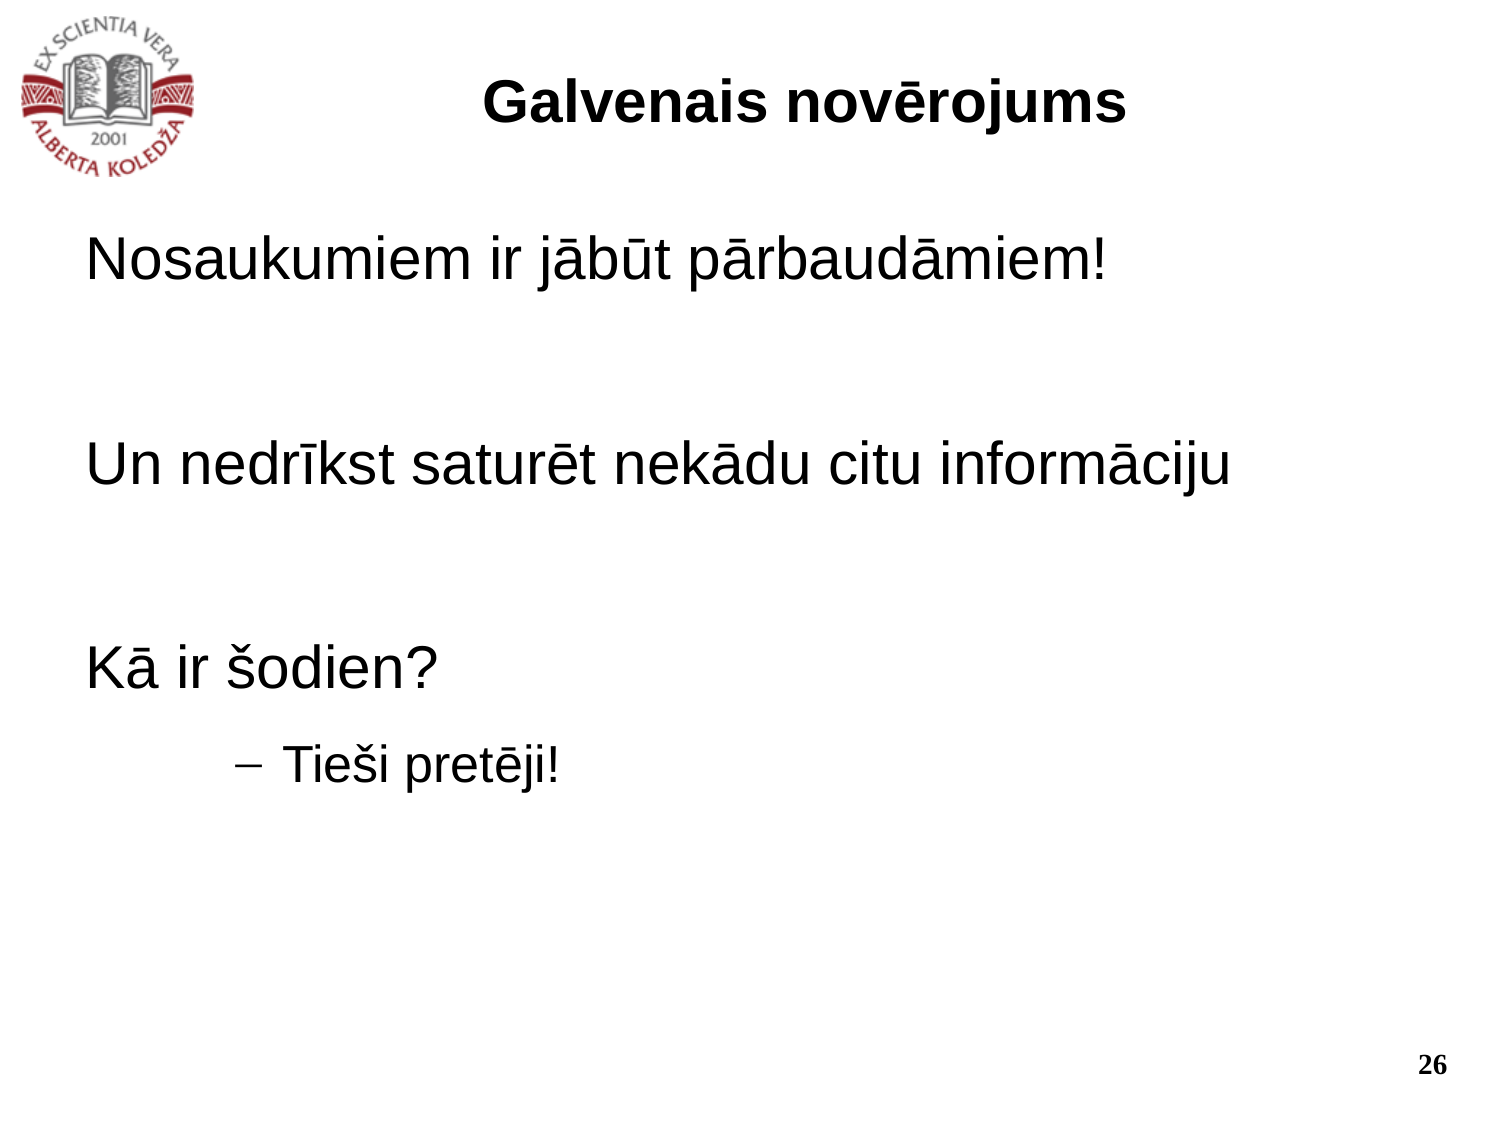

# Galvenais novērojums
Nosaukumiem ir jābūt pārbaudāmiem!
Un nedrīkst saturēt nekādu citu informāciju
Kā ir šodien?
Tieši pretēji!